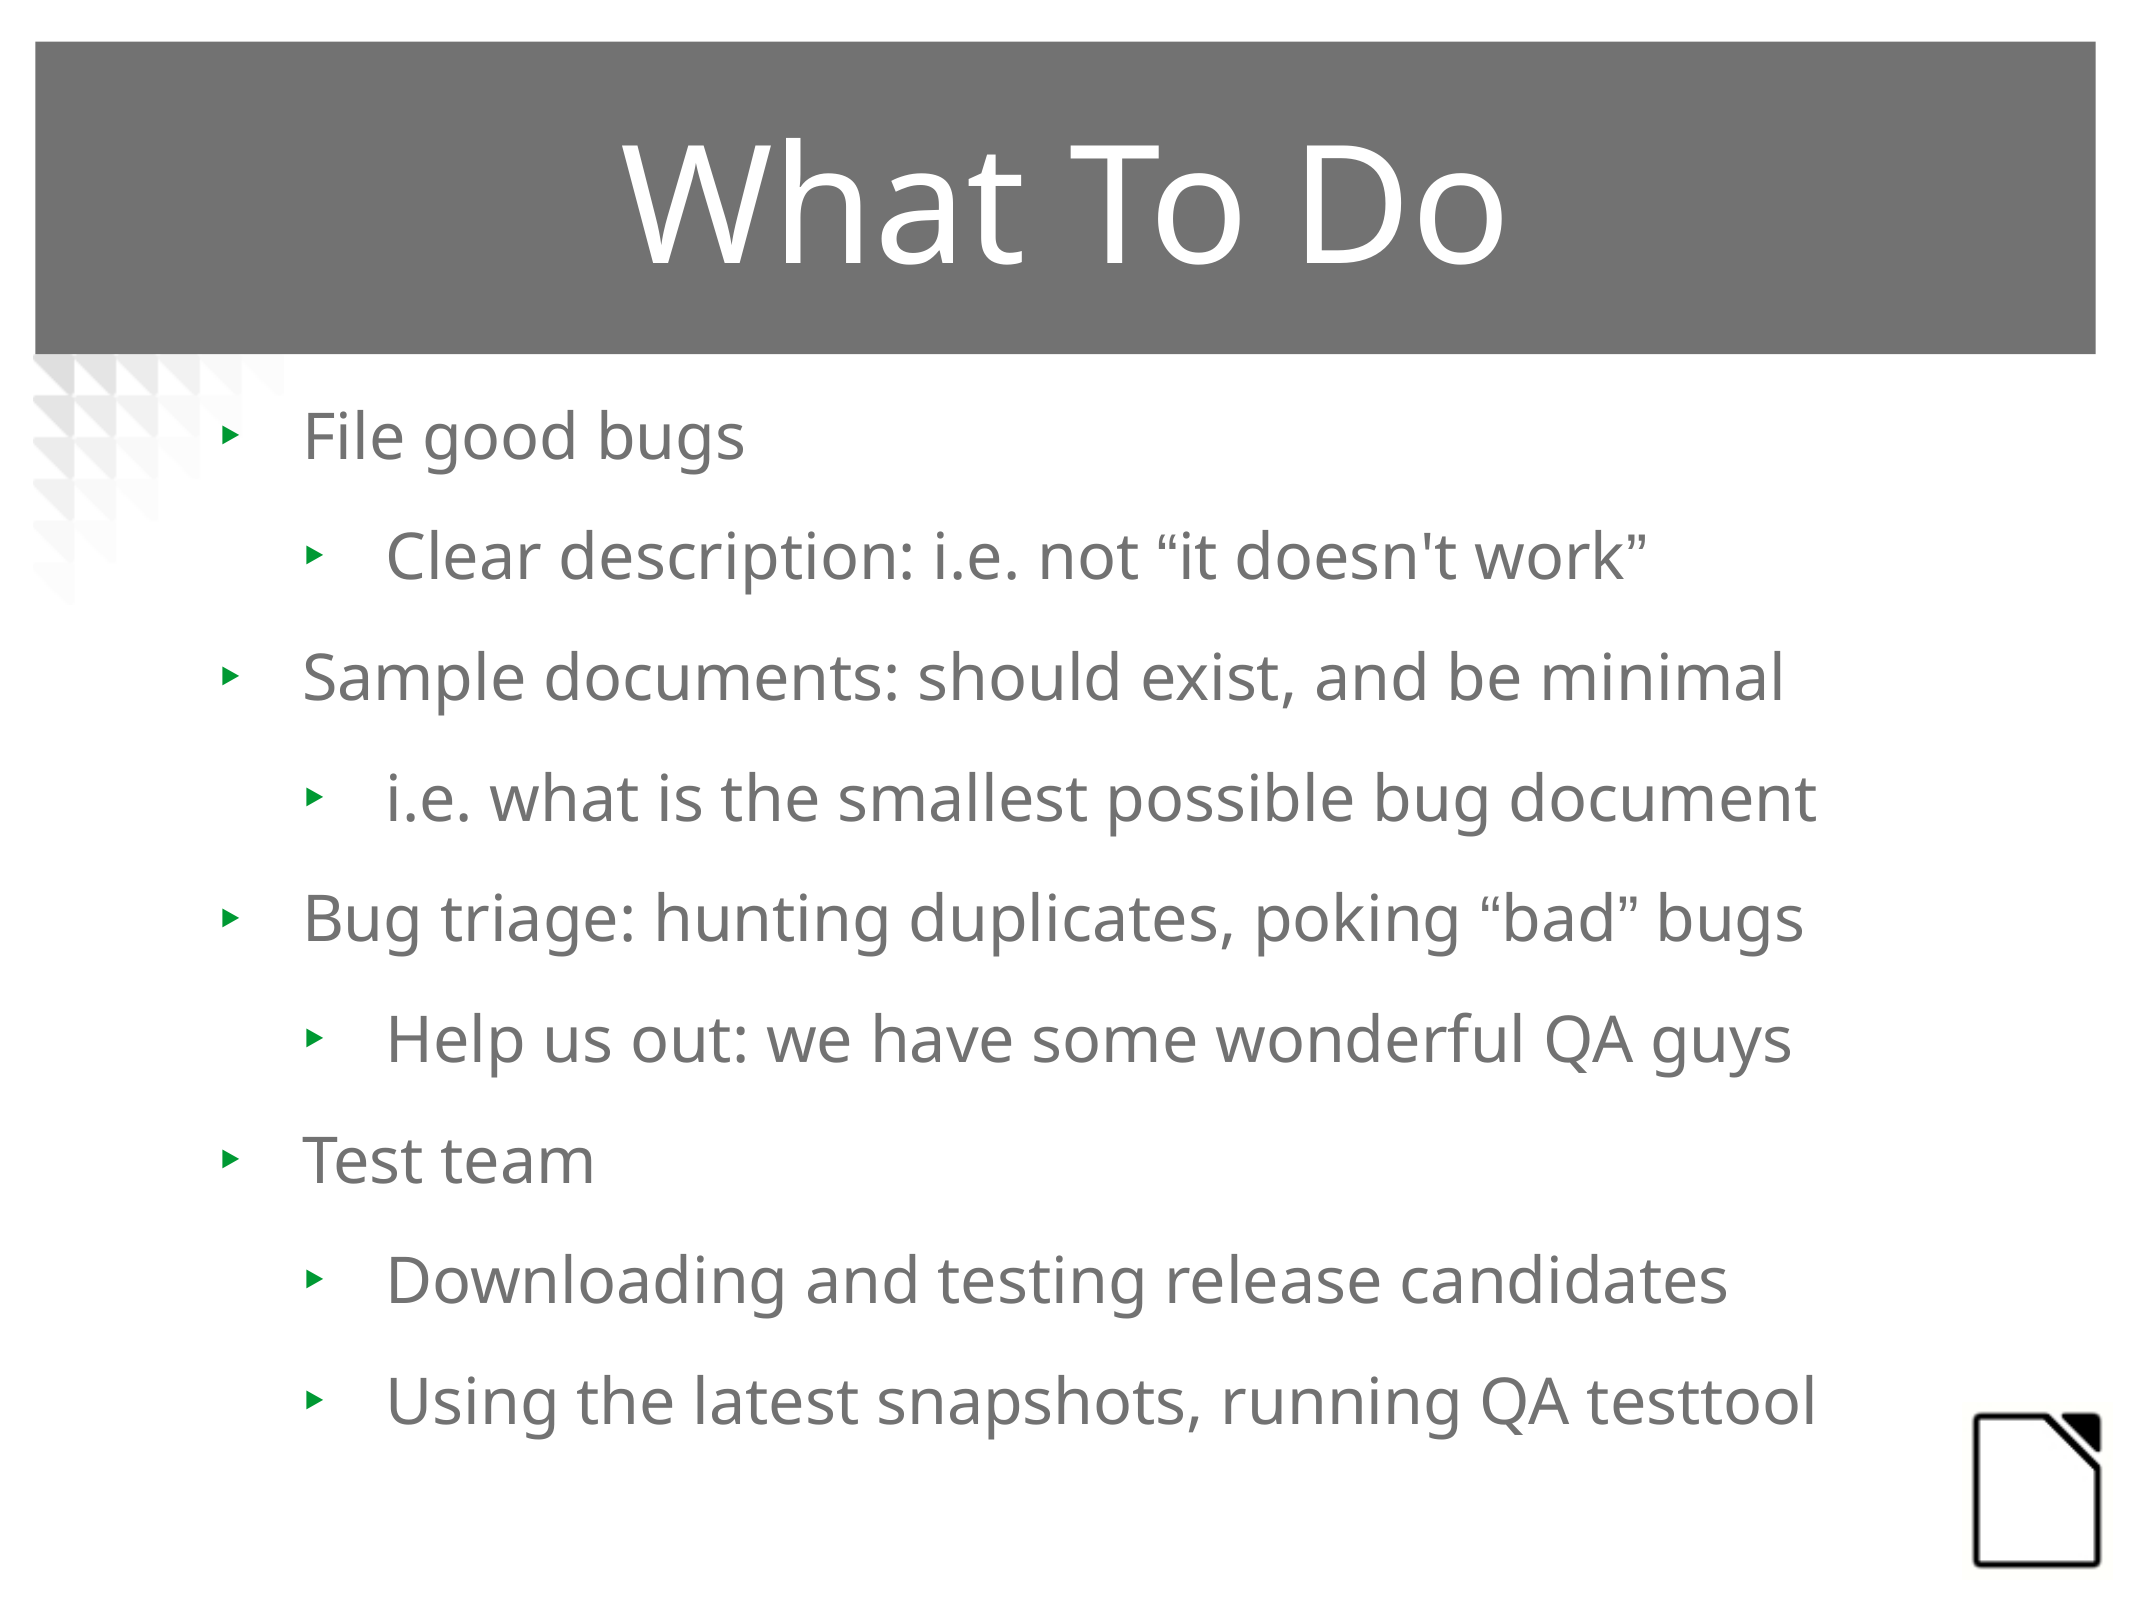

# What To Do
File good bugs
Clear description: i.e. not “it doesn't work”
Sample documents: should exist, and be minimal
i.e. what is the smallest possible bug document
Bug triage: hunting duplicates, poking “bad” bugs
Help us out: we have some wonderful QA guys
Test team
Downloading and testing release candidates
Using the latest snapshots, running QA testtool